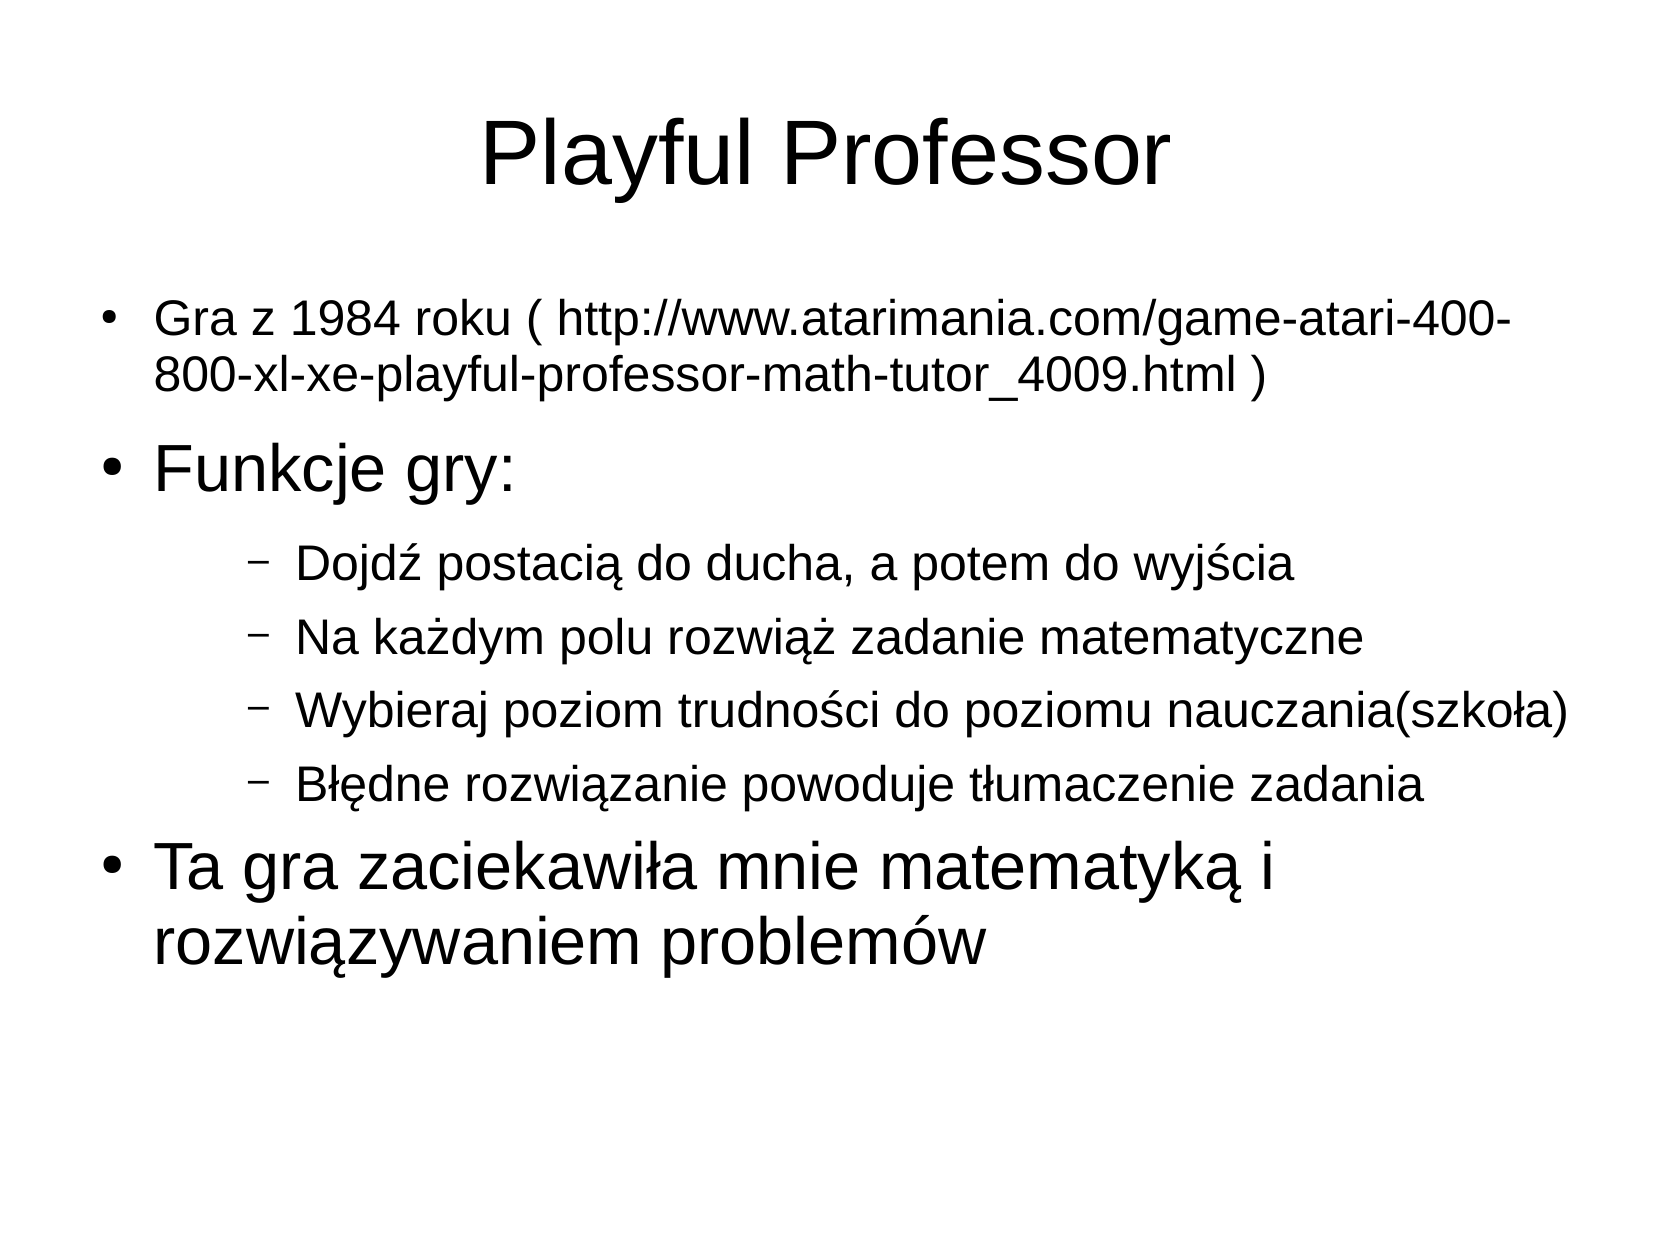

# Playful Professor
Gra z 1984 roku ( http://www.atarimania.com/game-atari-400-800-xl-xe-playful-professor-math-tutor_4009.html )
Funkcje gry:
Dojdź postacią do ducha, a potem do wyjścia
Na każdym polu rozwiąż zadanie matematyczne
Wybieraj poziom trudności do poziomu nauczania(szkoła)
Błędne rozwiązanie powoduje tłumaczenie zadania
Ta gra zaciekawiła mnie matematyką i rozwiązywaniem problemów